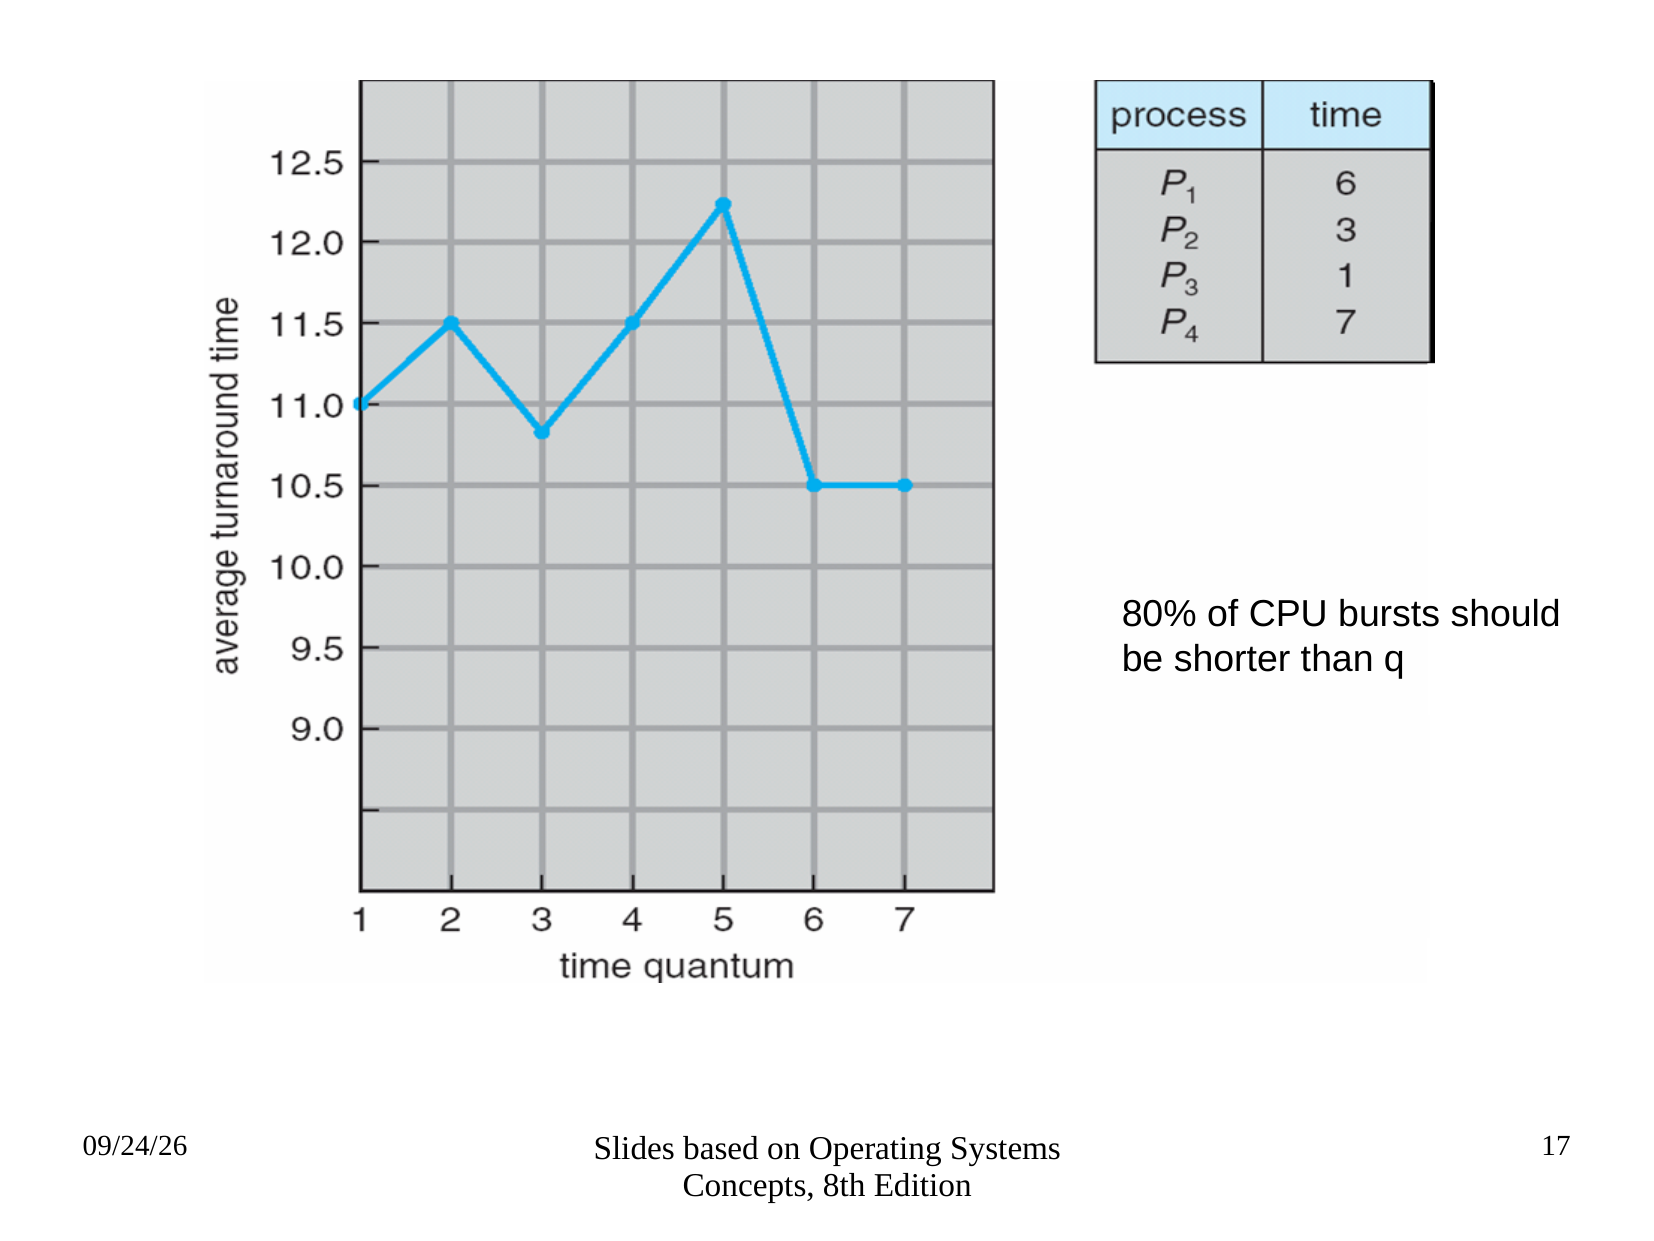

80% of CPU bursts should be shorter than q
17